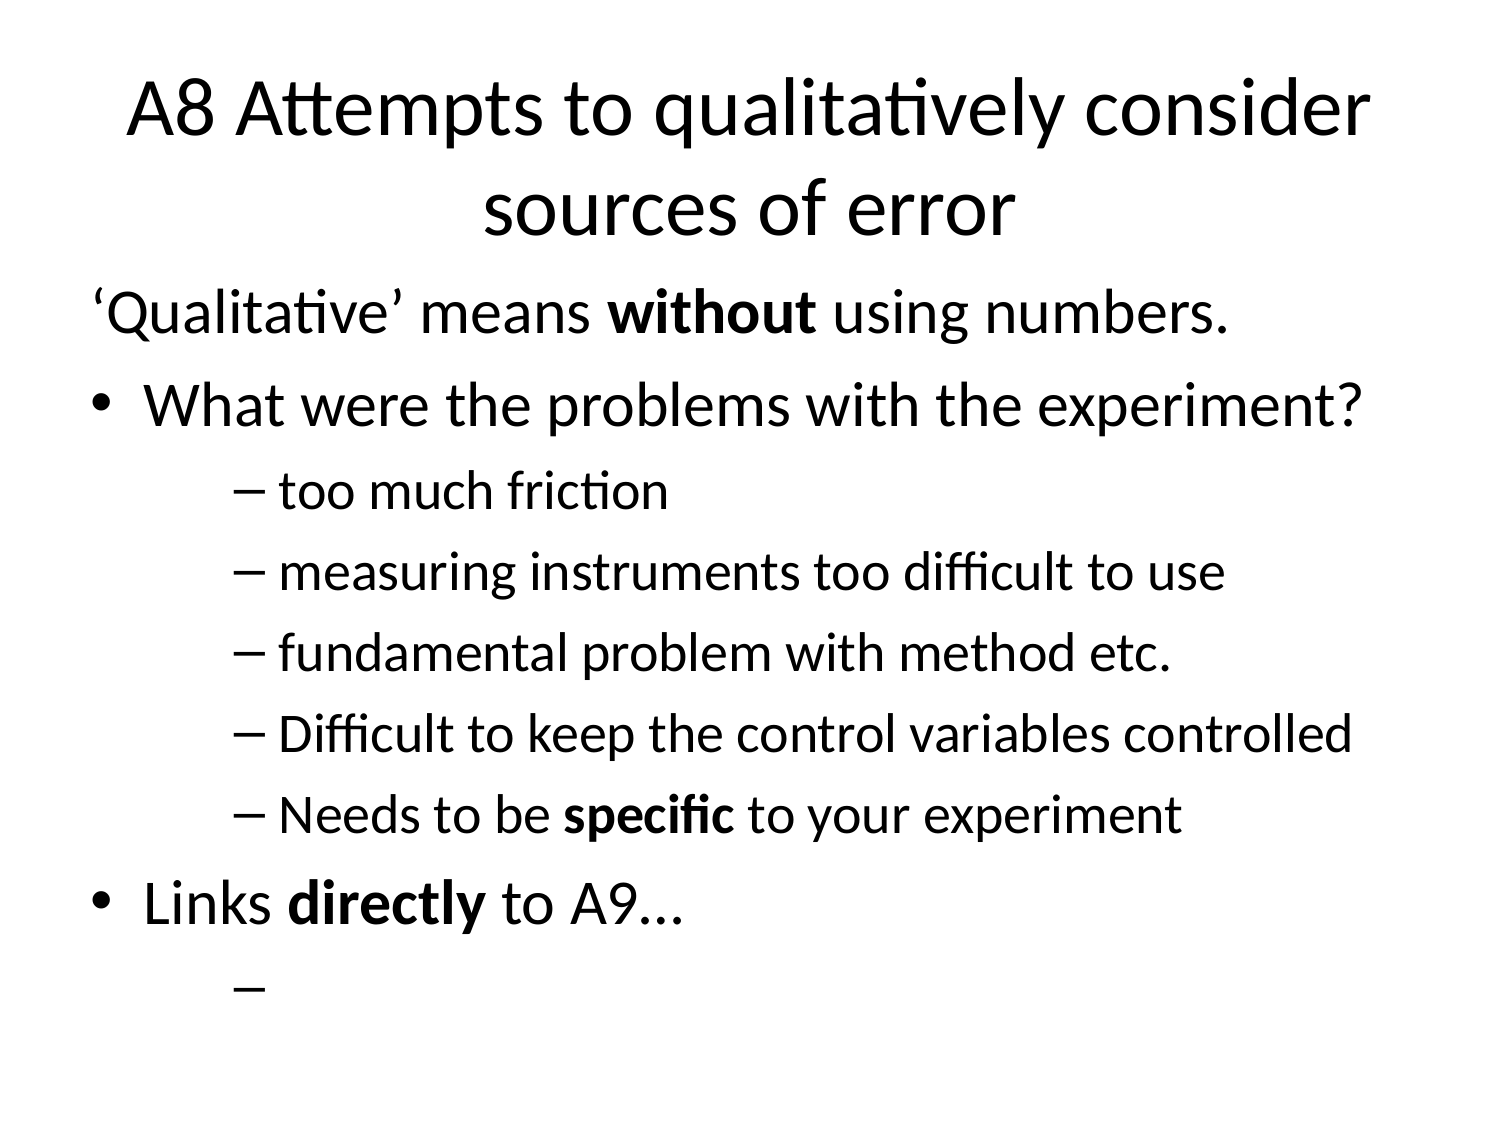

# A8 Attempts to qualitatively consider sources of error
‘Qualitative’ means without using numbers.
What were the problems with the experiment?
too much friction
measuring instruments too difficult to use
fundamental problem with method etc.
Difficult to keep the control variables controlled
Needs to be specific to your experiment
Links directly to A9…